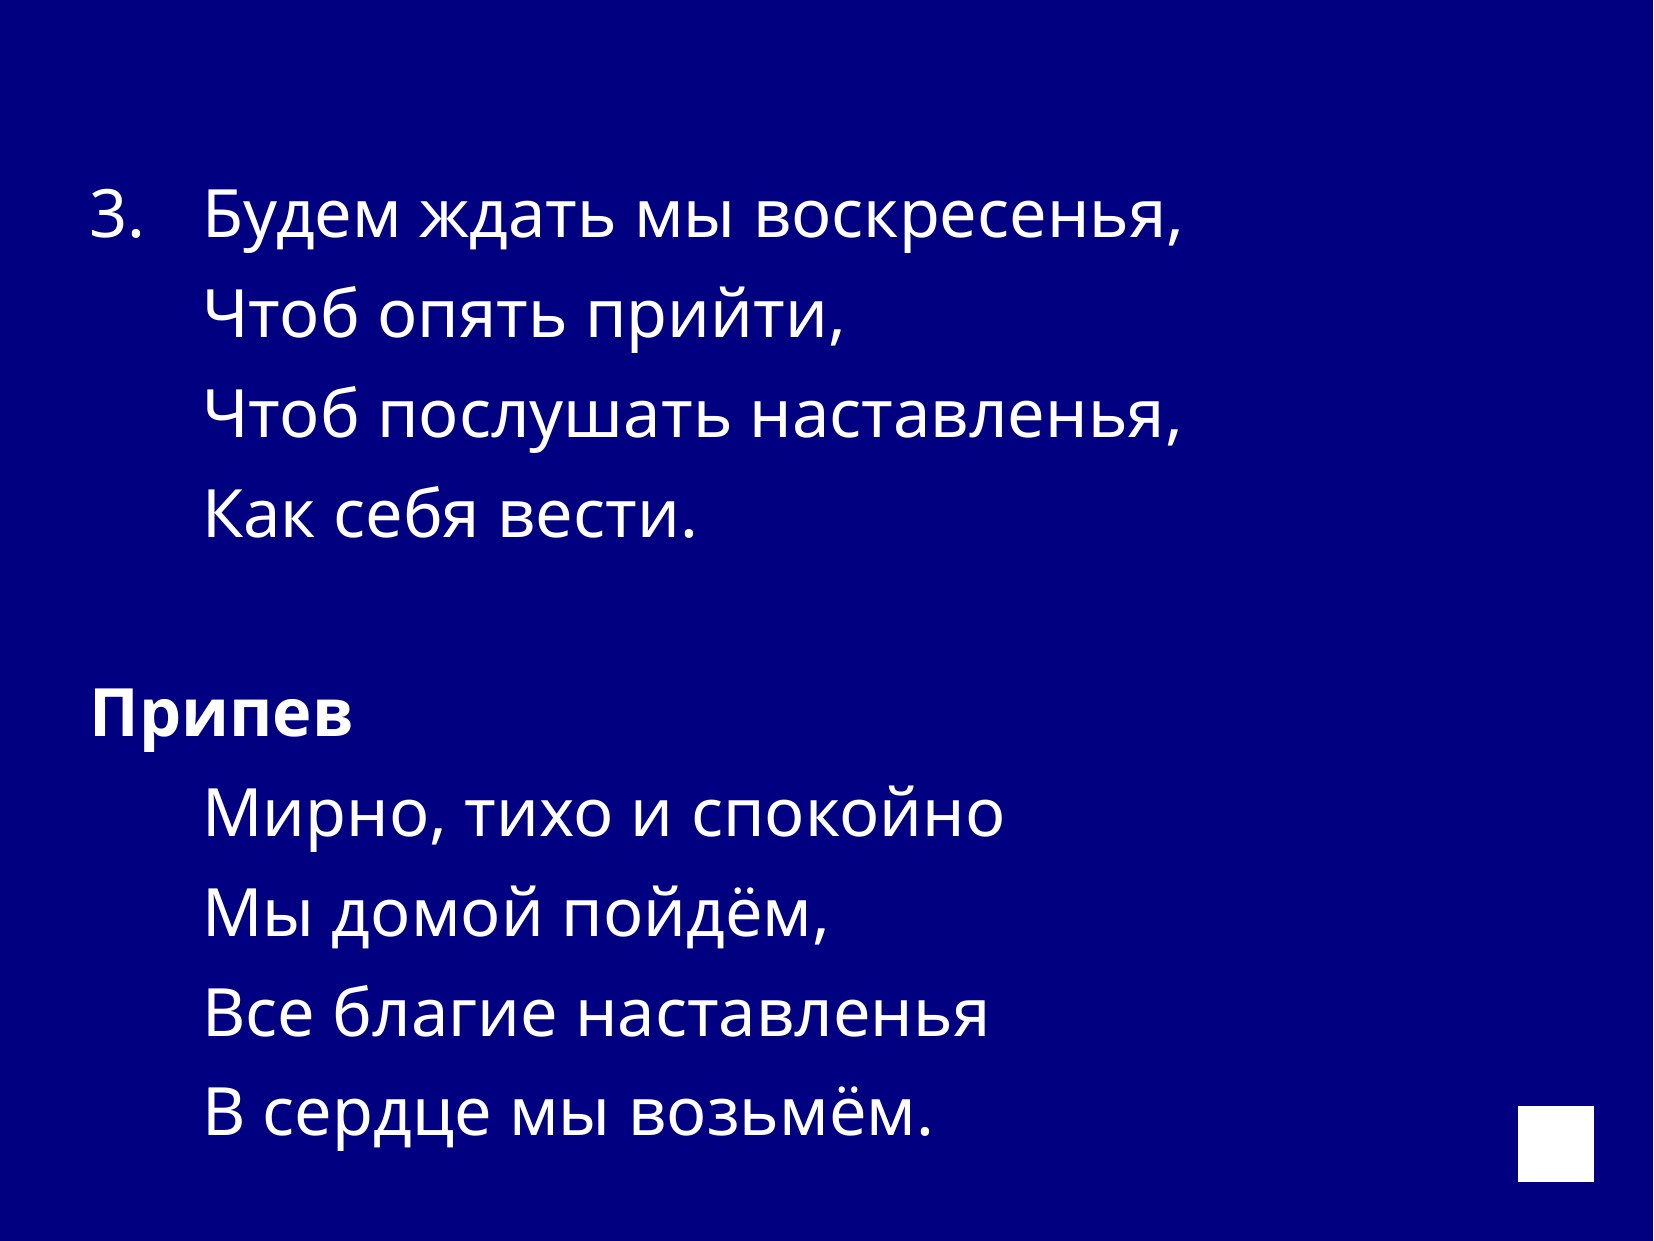

3.	Будем ждать мы воскресенья,
	Чтоб опять прийти,
	Чтоб послушать наставленья,
	Как себя вести.
Припев
	Мирно, тихо и спокойно
	Мы домой пойдём,
	Все благие наставленья
	В сердце мы возьмём.